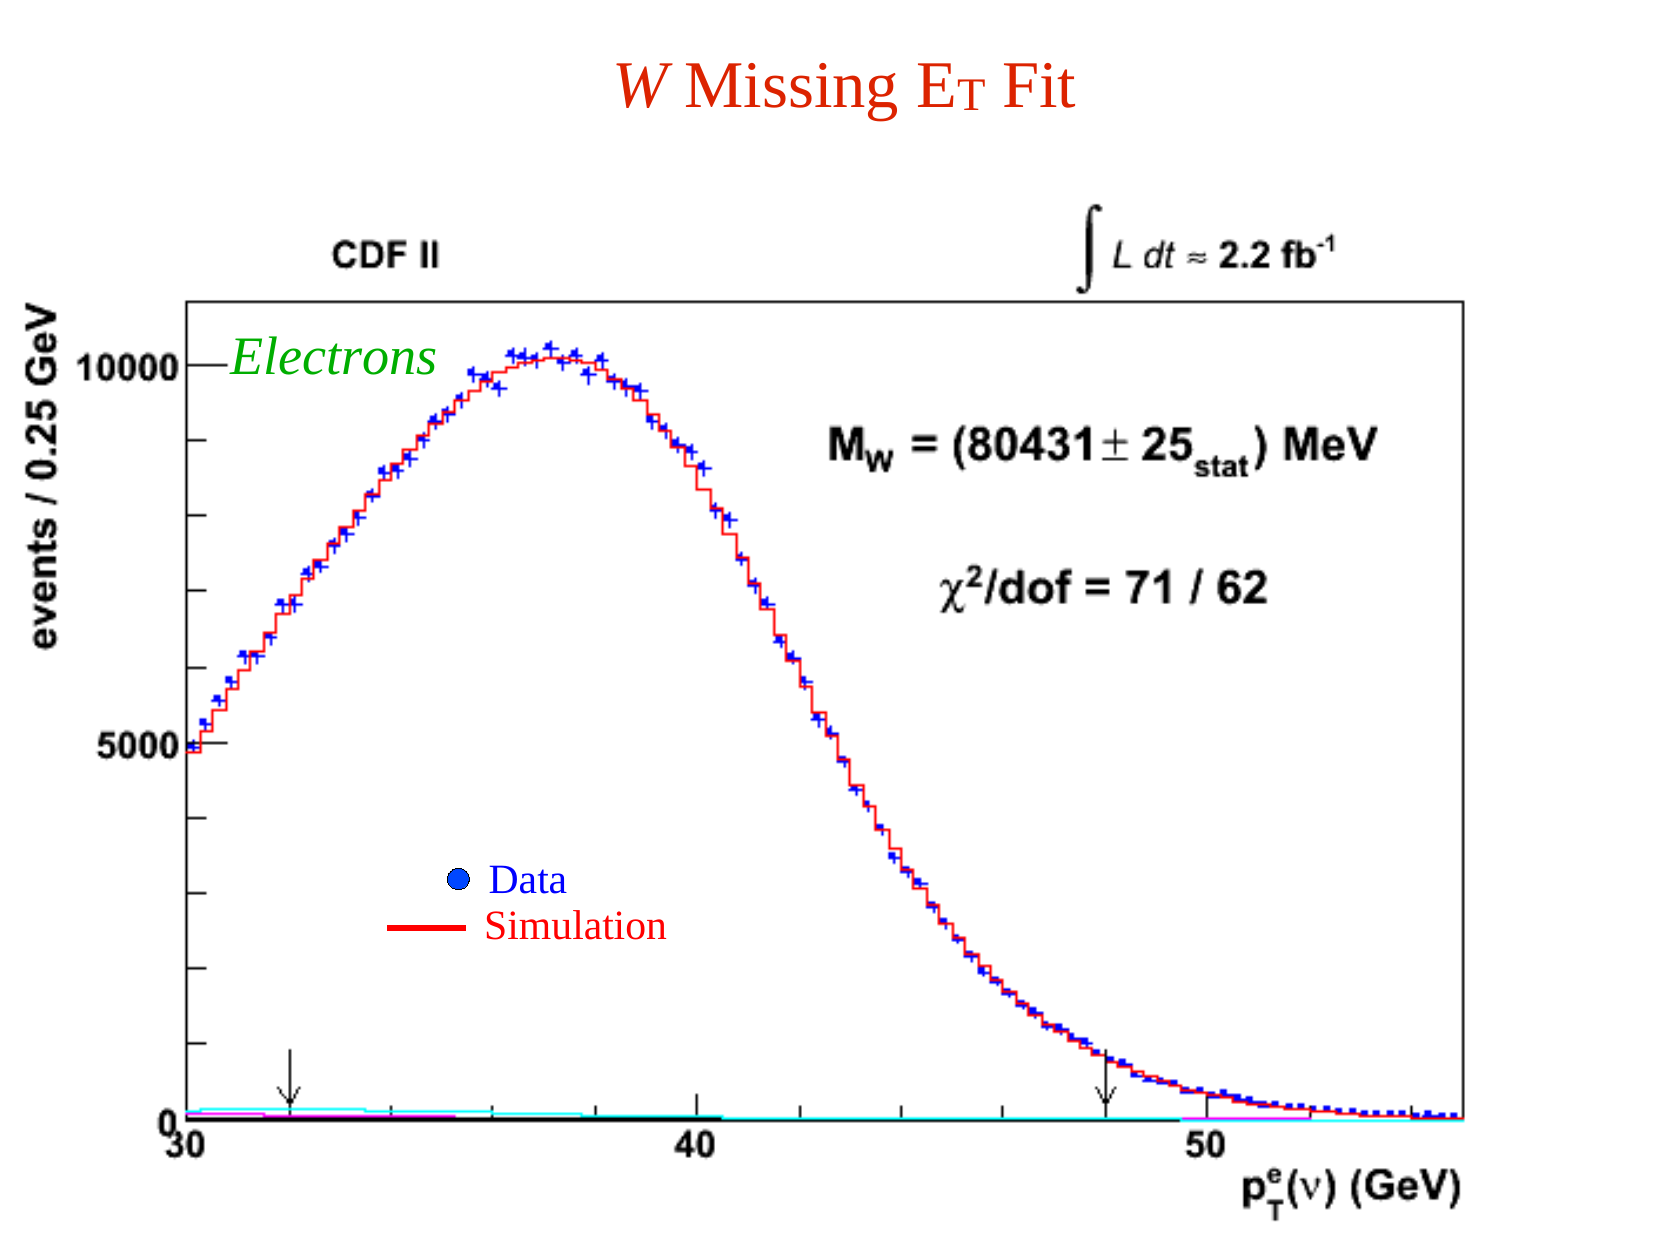

# W Missing ET Fit
Electrons
Data
Simulation